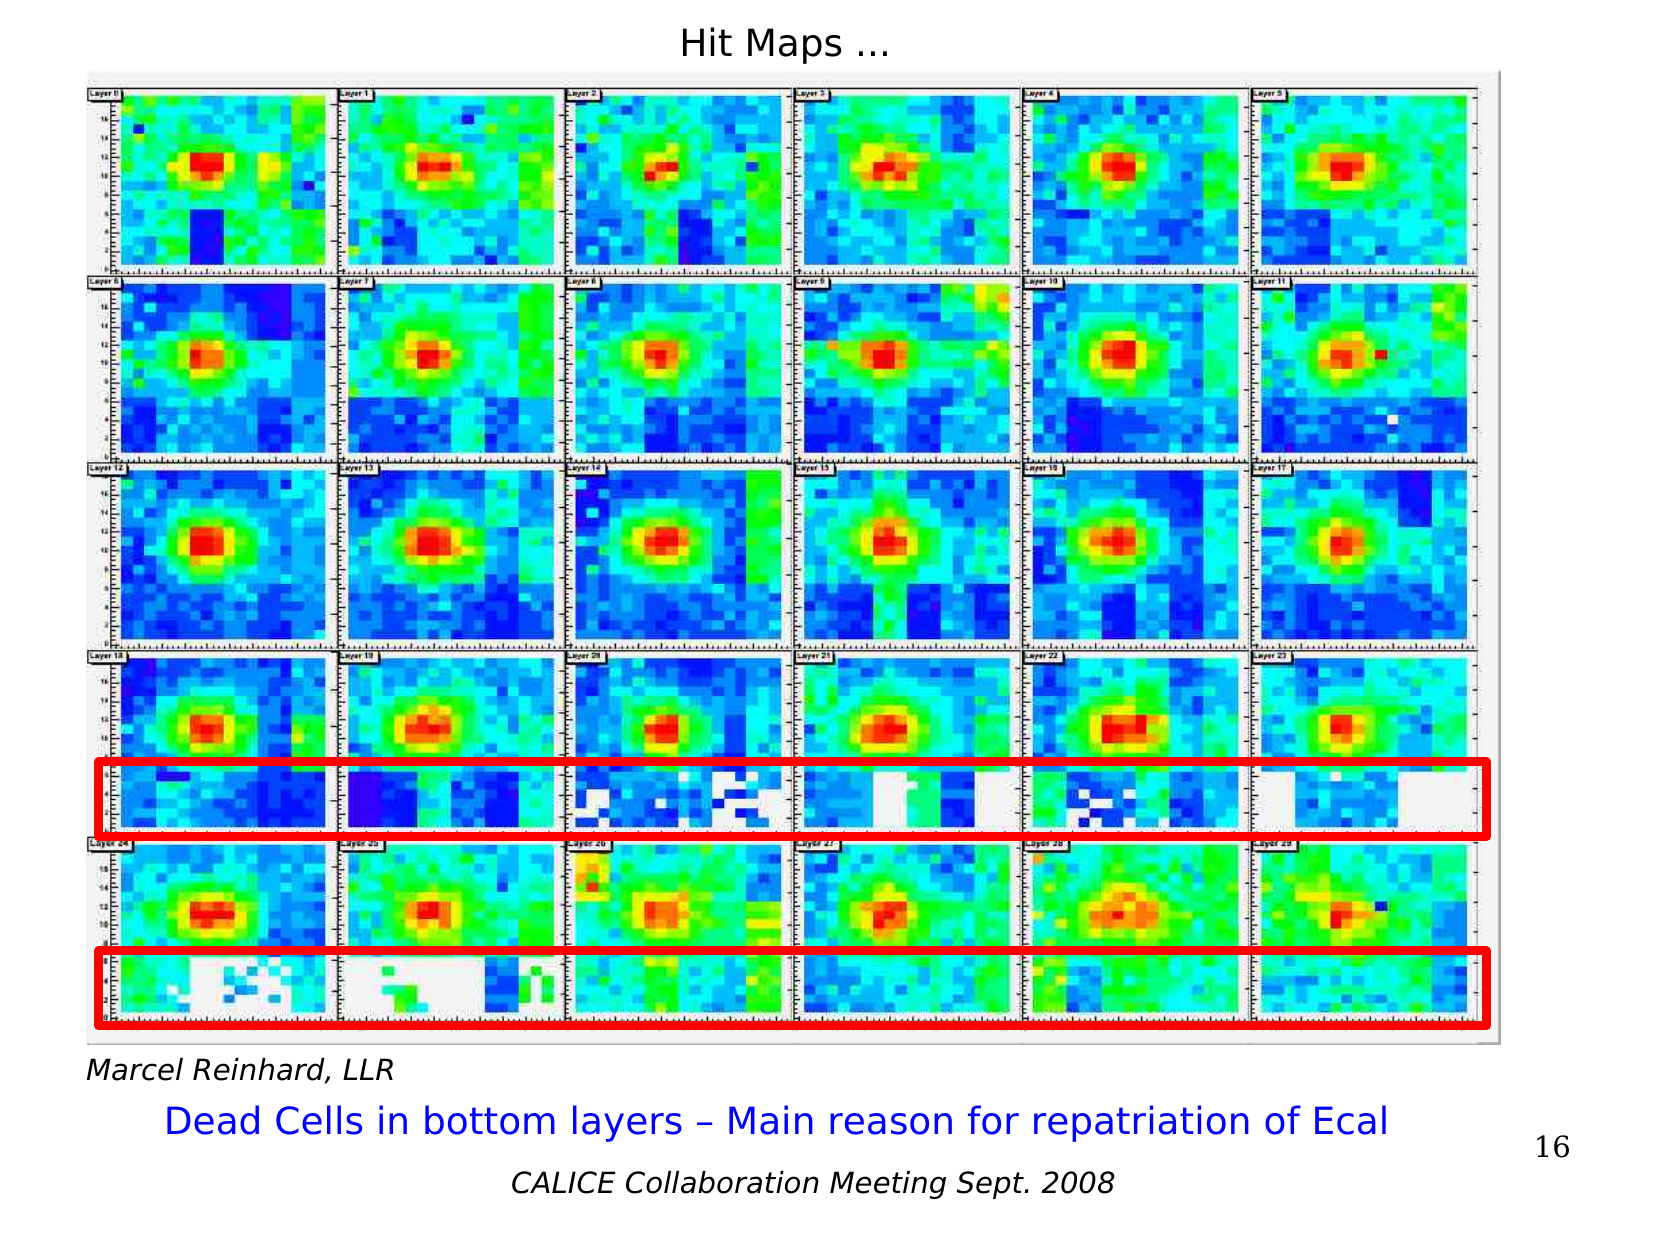

Hit Maps ...
Marcel Reinhard, LLR
Dead Cells in bottom layers – Main reason for repatriation of Ecal
16